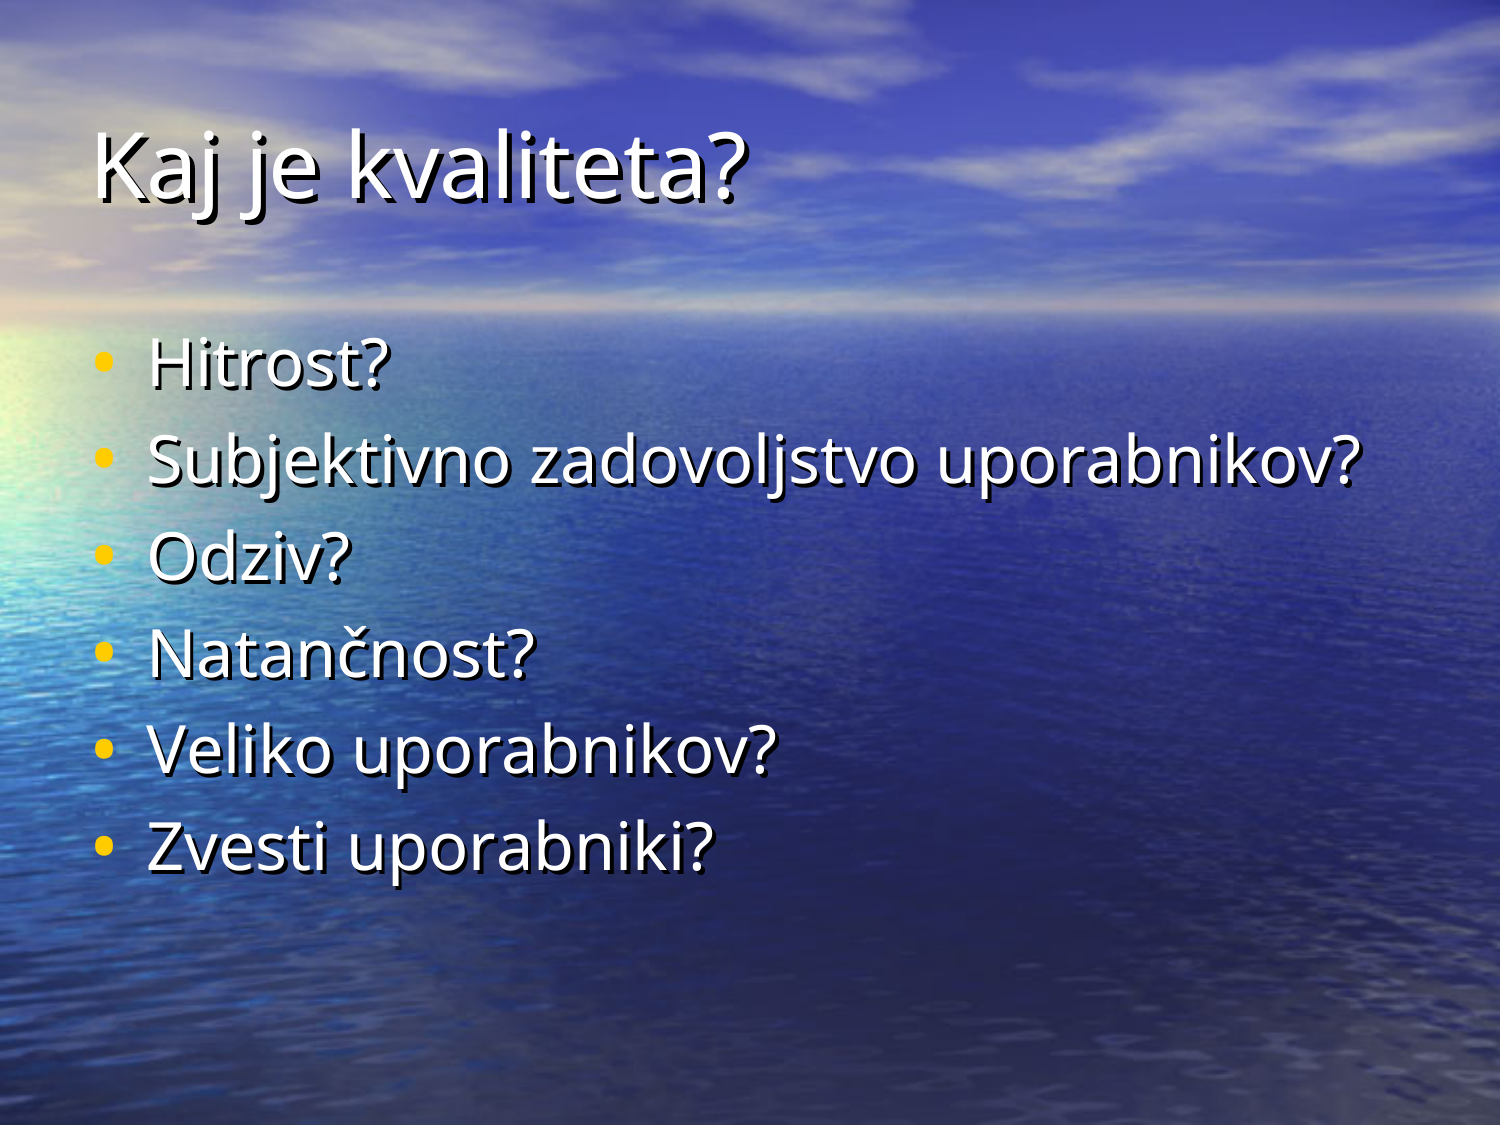

# Kaj je kvaliteta?
Hitrost?
Subjektivno zadovoljstvo uporabnikov?
Odziv?
Natančnost?
Veliko uporabnikov?
Zvesti uporabniki?